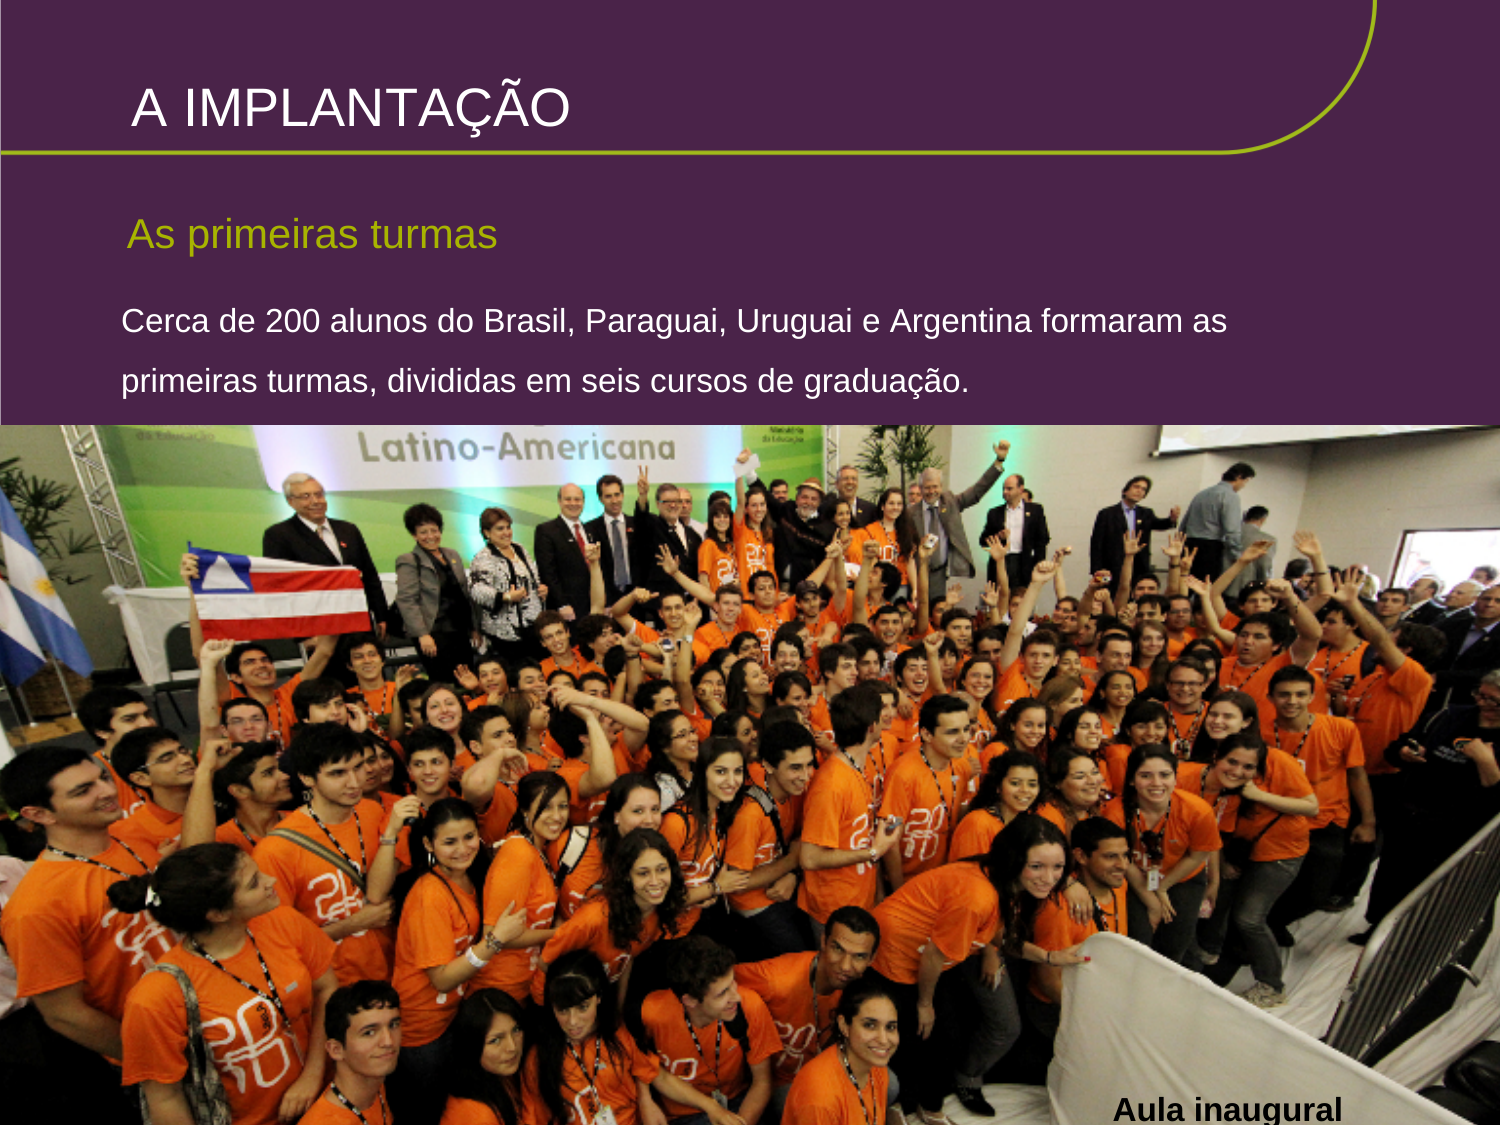

A IMPLANTAÇÃO
As primeiras turmas
Cerca de 200 alunos do Brasil, Paraguai, Uruguai e Argentina formaram as primeiras turmas, divididas em seis cursos de graduação.
Aula inaugural